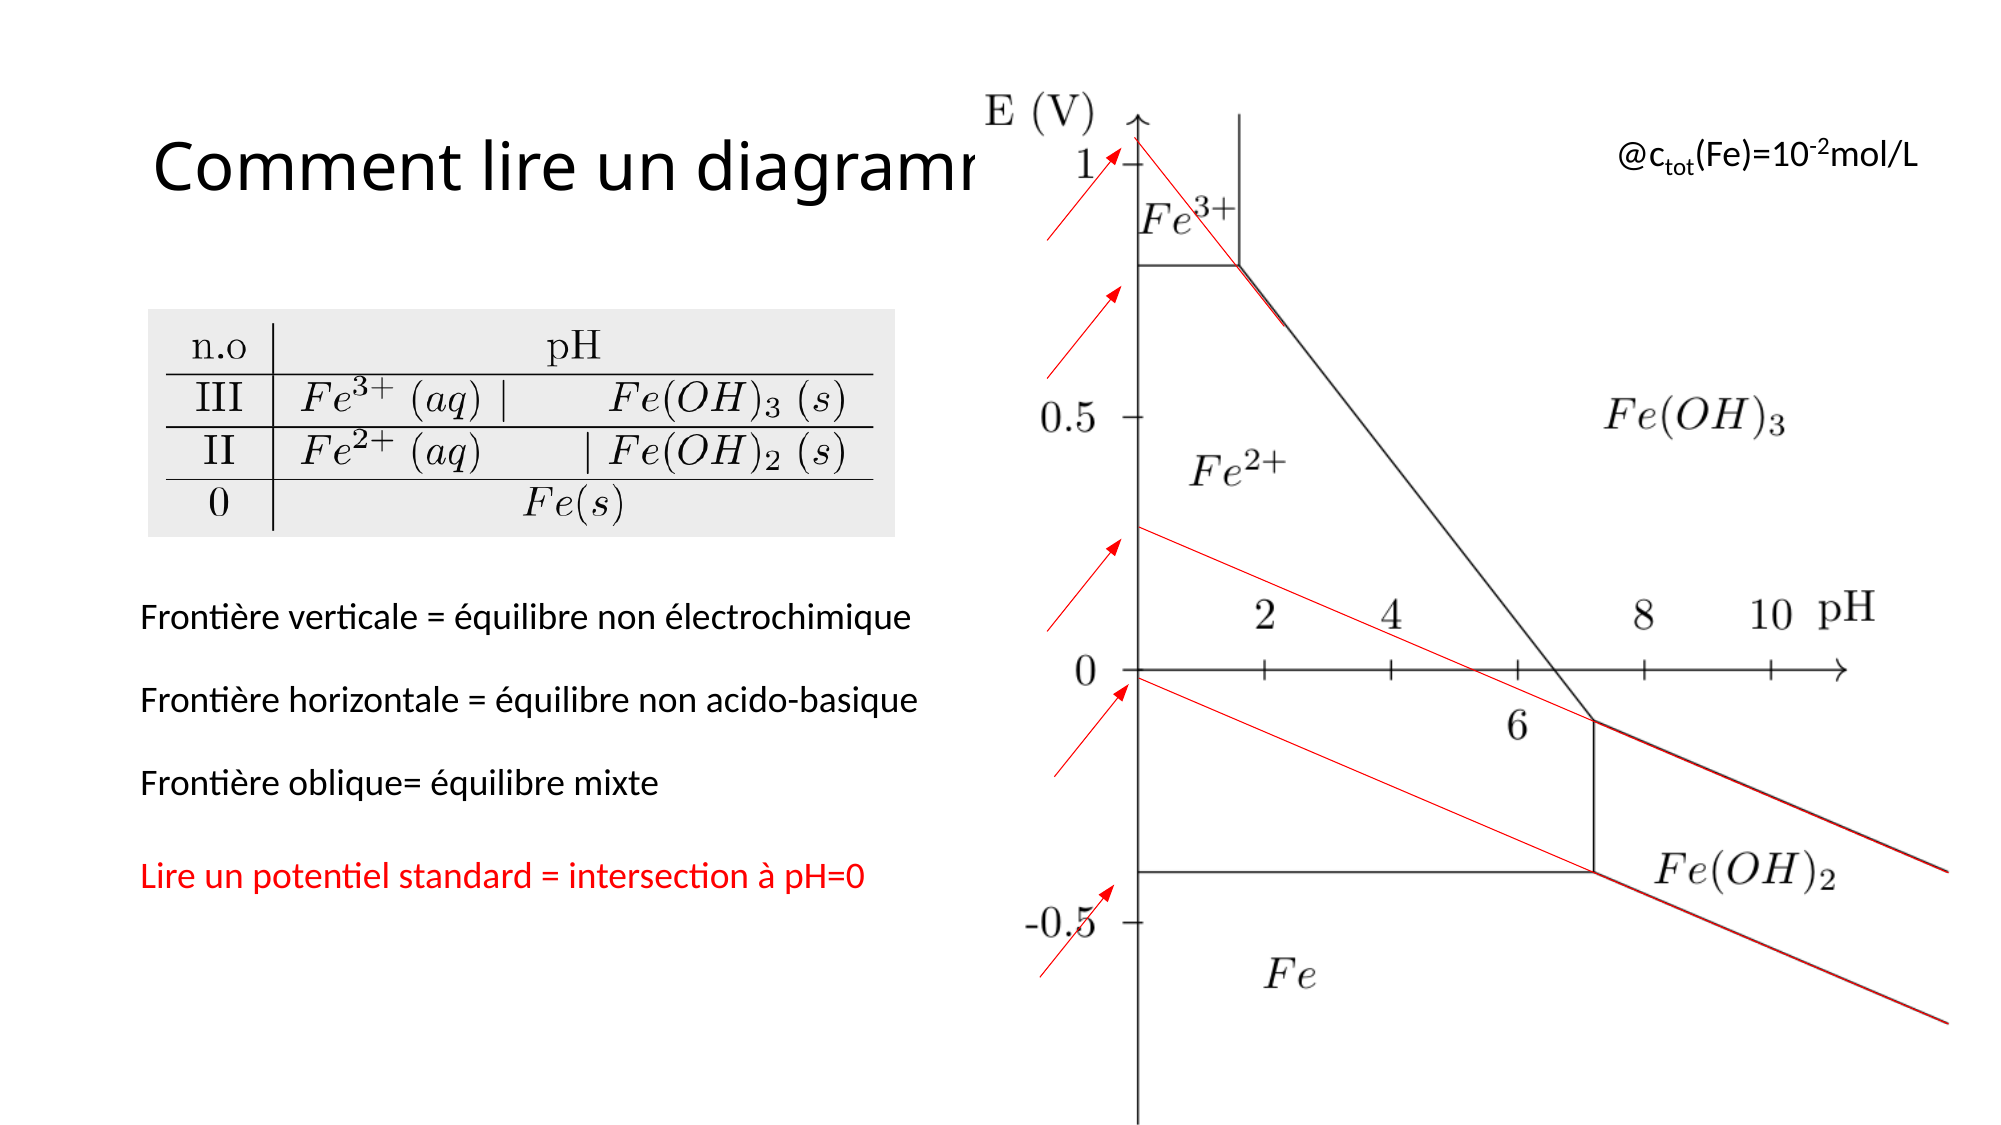

# Comment lire un diagramme
@ctot(Fe)=10-2mol/L
Frontière verticale = équilibre non électrochimique
Frontière horizontale = équilibre non acido-basique
Frontière oblique= équilibre mixte
Lire un potentiel standard = intersection à pH=0